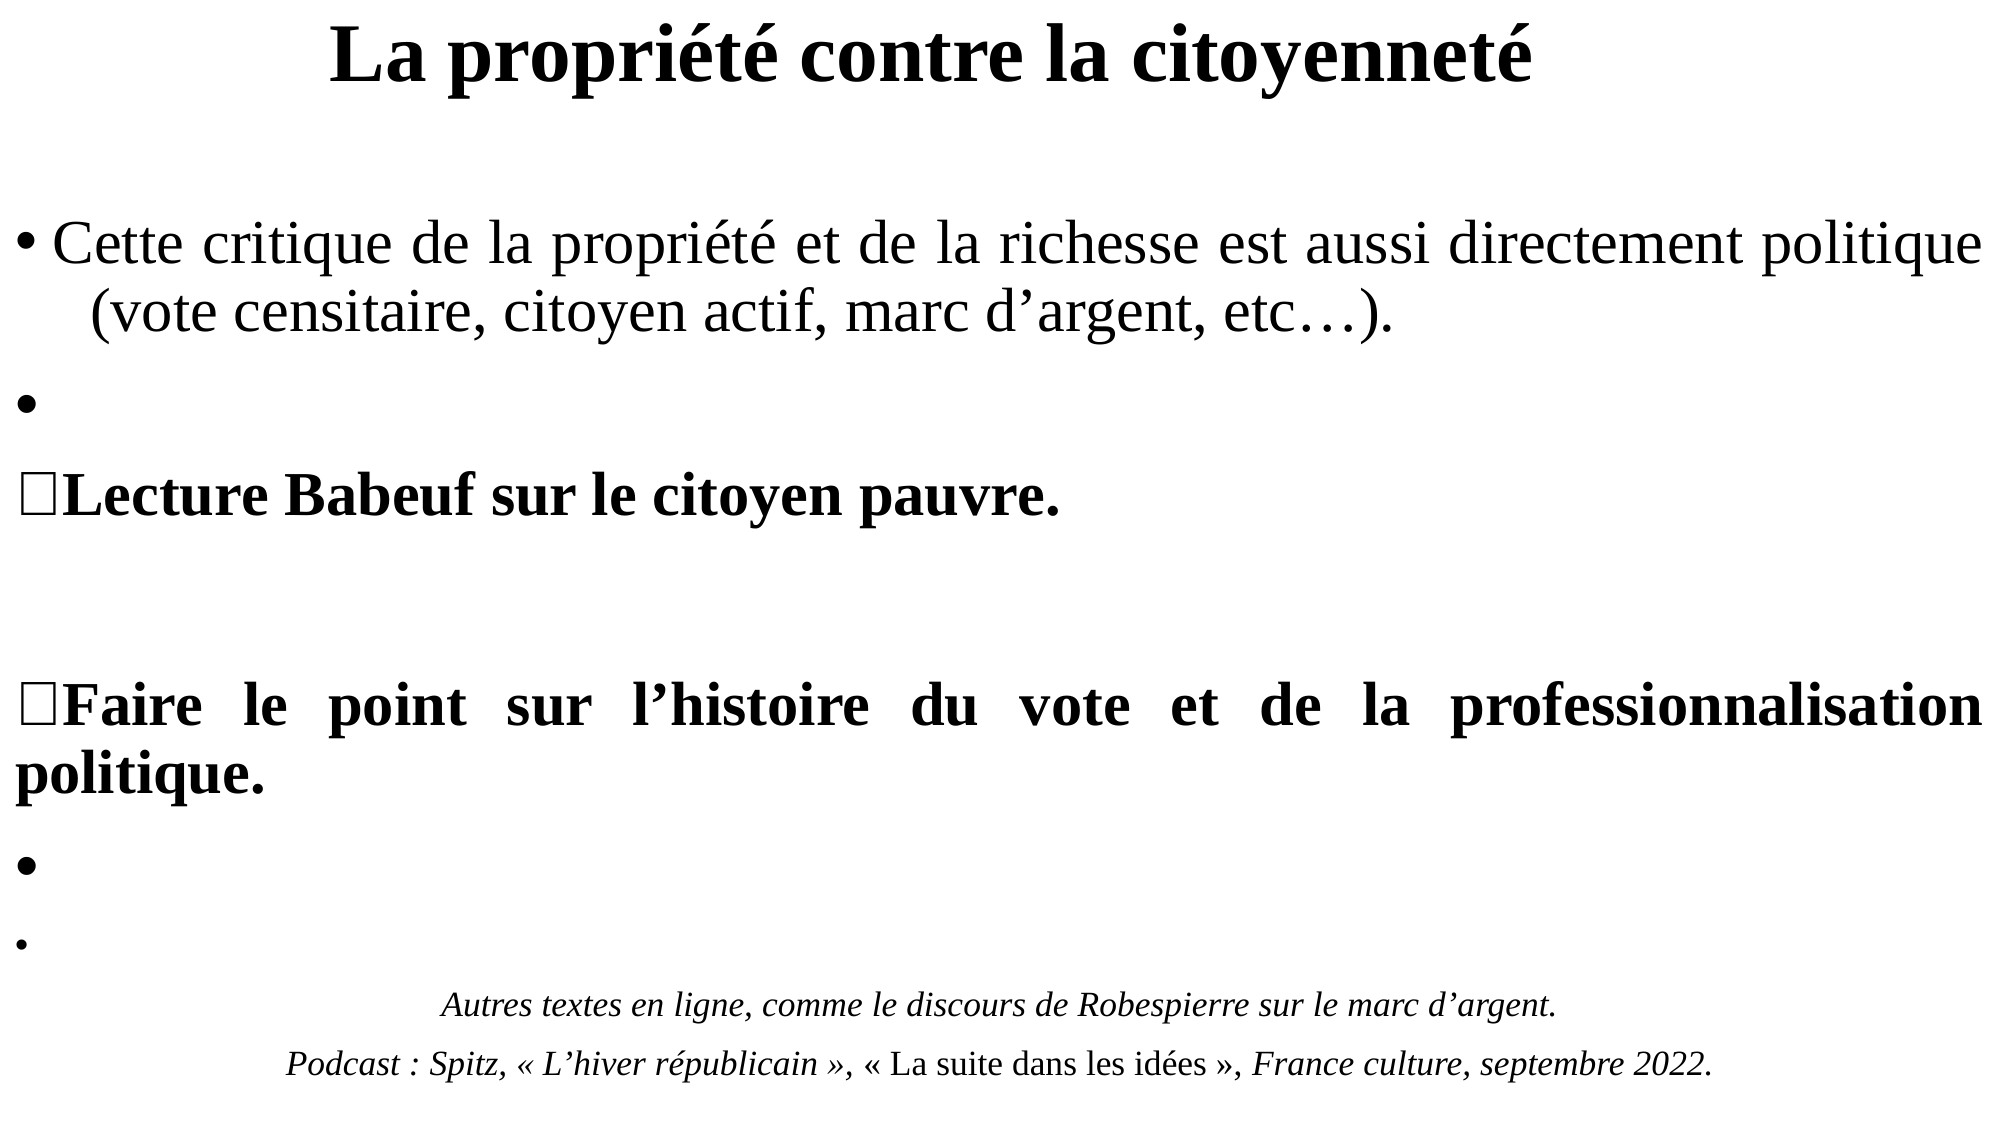

# La propriété contre la citoyenneté
Cette critique de la propriété et de la richesse est aussi directement politique (vote censitaire, citoyen actif, marc d’argent, etc…).
Lecture Babeuf sur le citoyen pauvre.
Faire le point sur l’histoire du vote et de la professionnalisation politique.
Autres textes en ligne, comme le discours de Robespierre sur le marc d’argent.
Podcast : Spitz, « L’hiver républicain », « La suite dans les idées », France culture, septembre 2022.